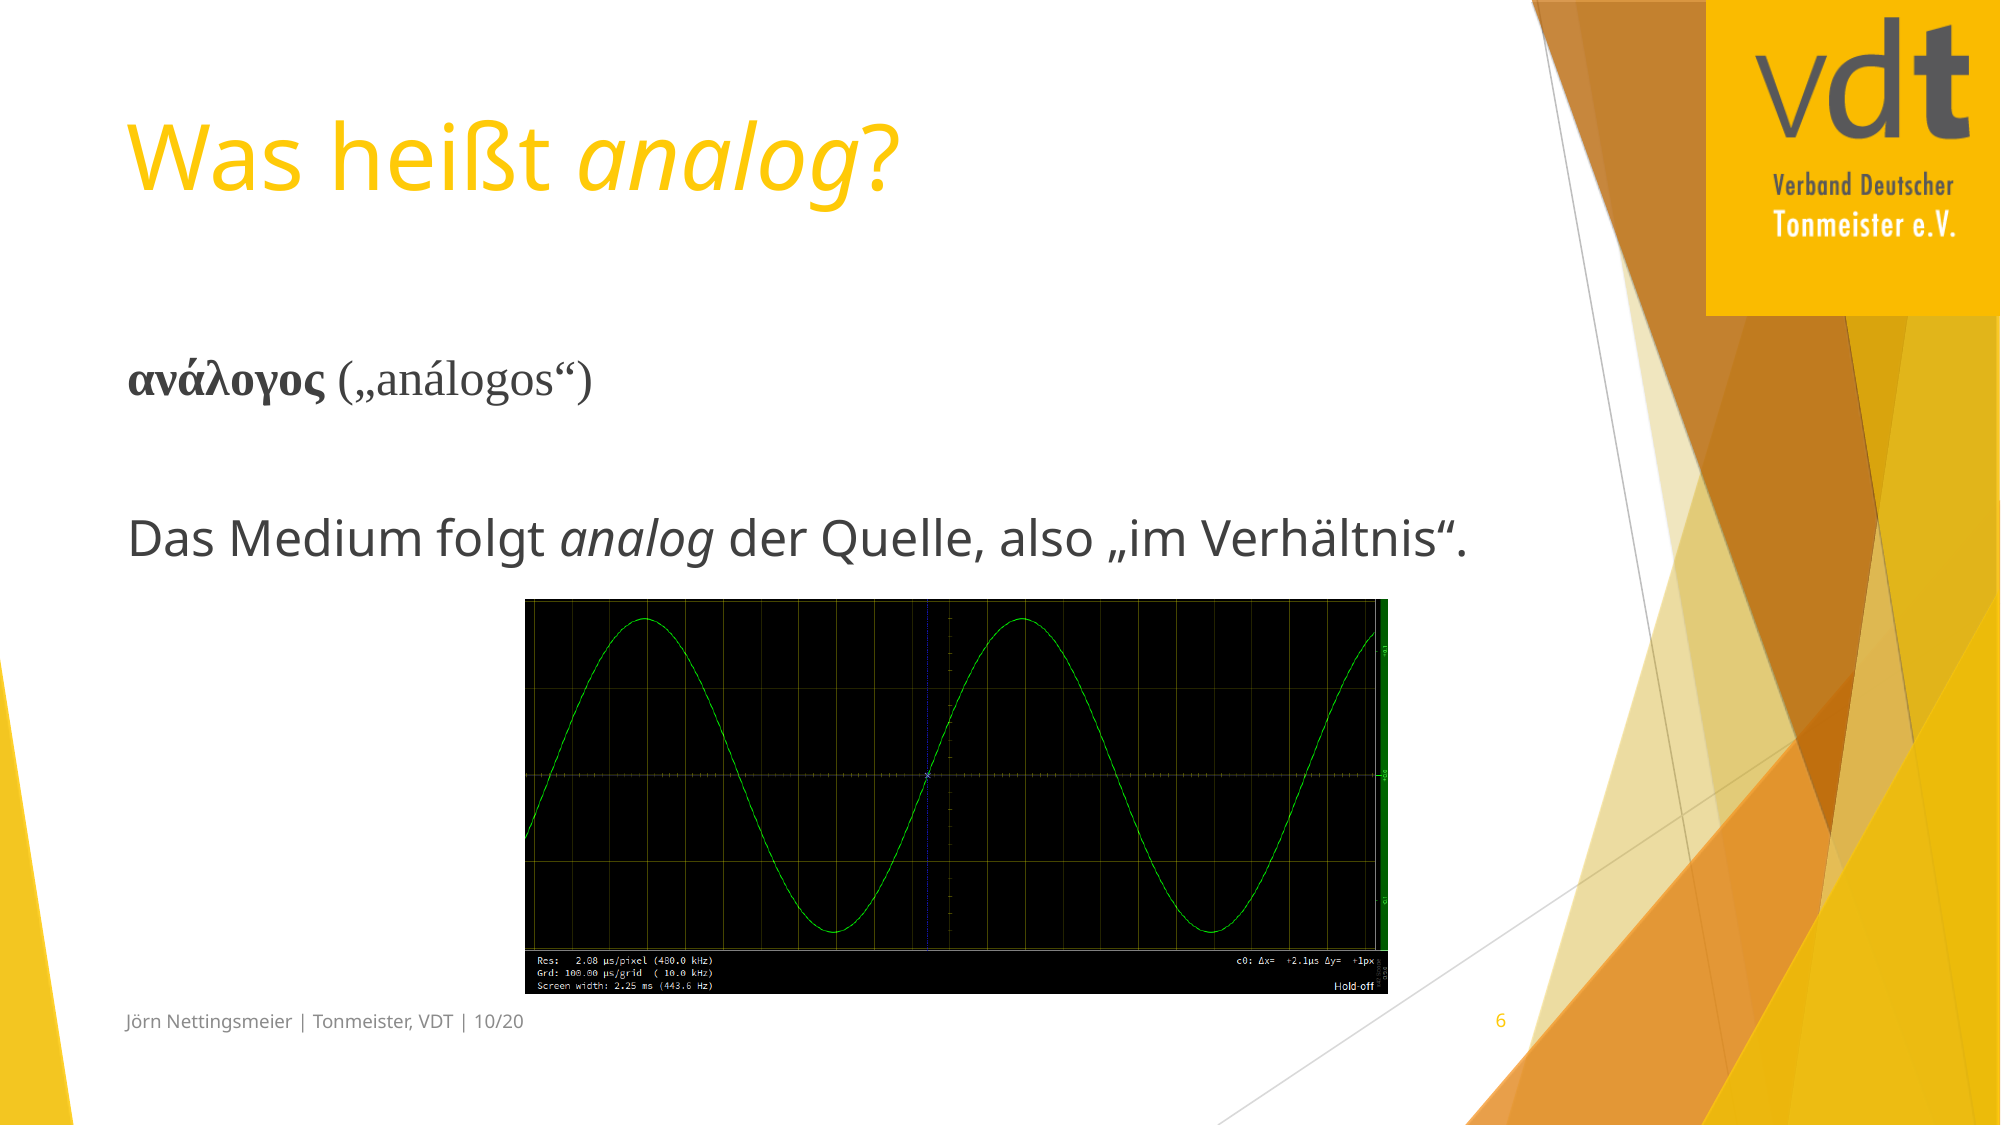

# Was heißt analog?
ανάλογος („análogos“)
Das Medium folgt analog der Quelle, also „im Verhältnis“.
Jörn Nettingsmeier | Tonmeister, VDT | 10/20